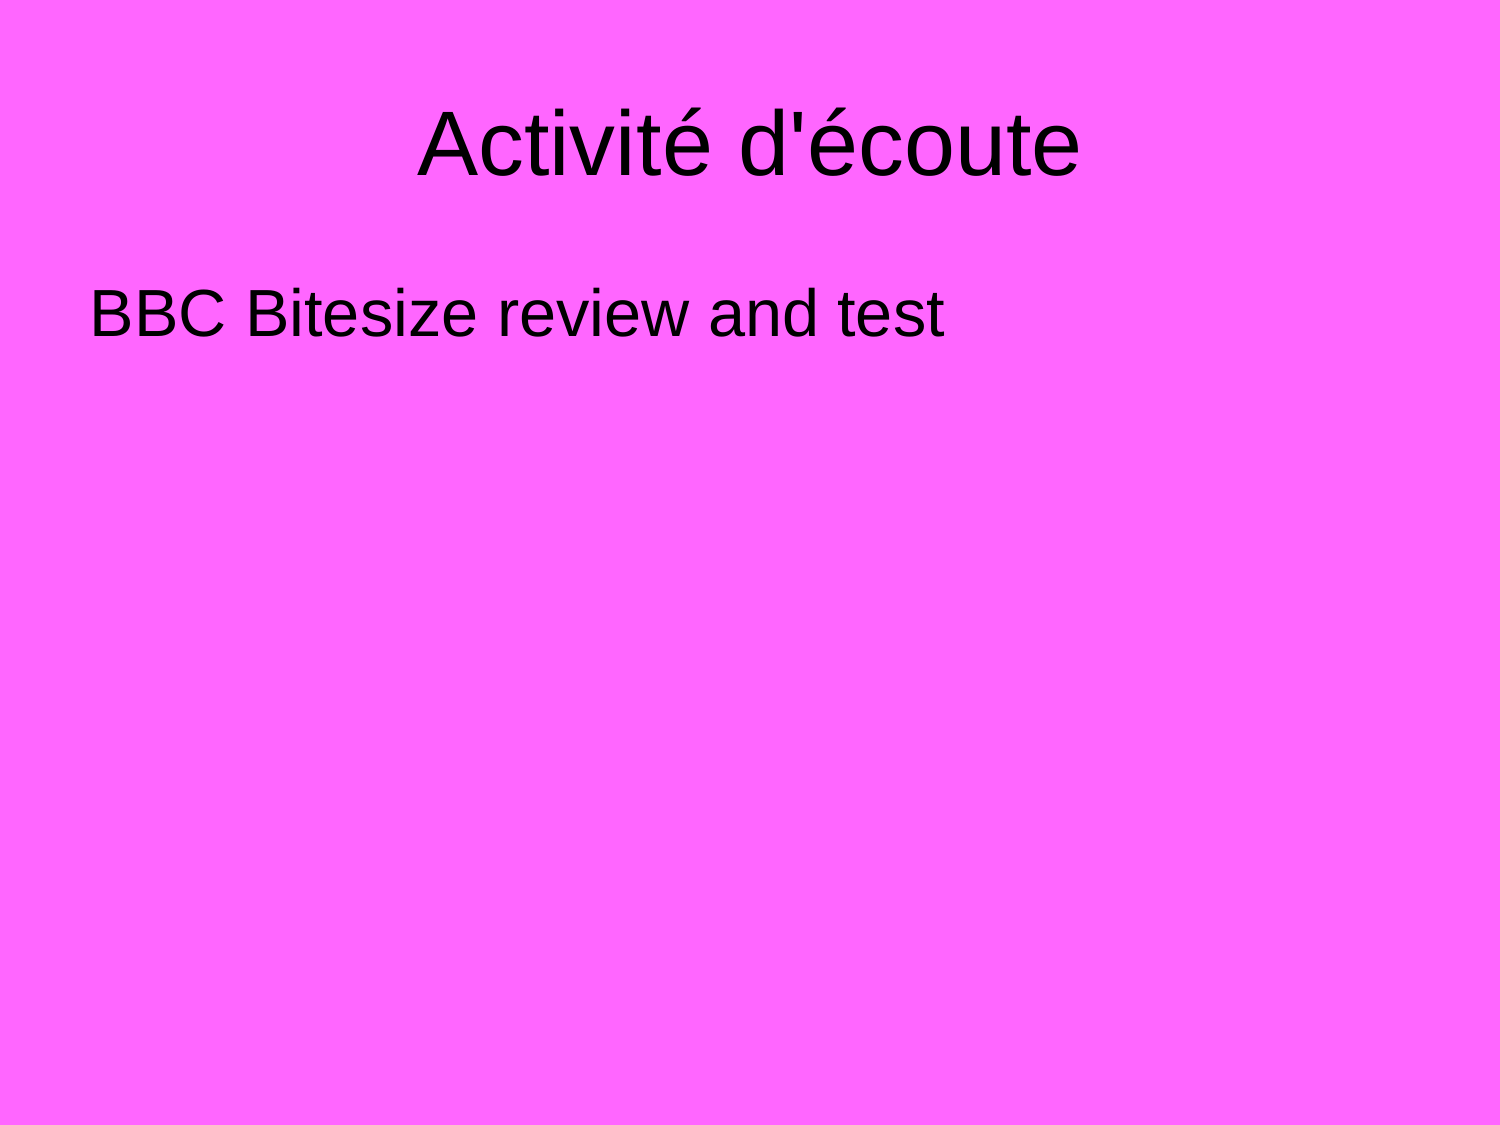

# Activité d'écoute
BBC Bitesize review and test